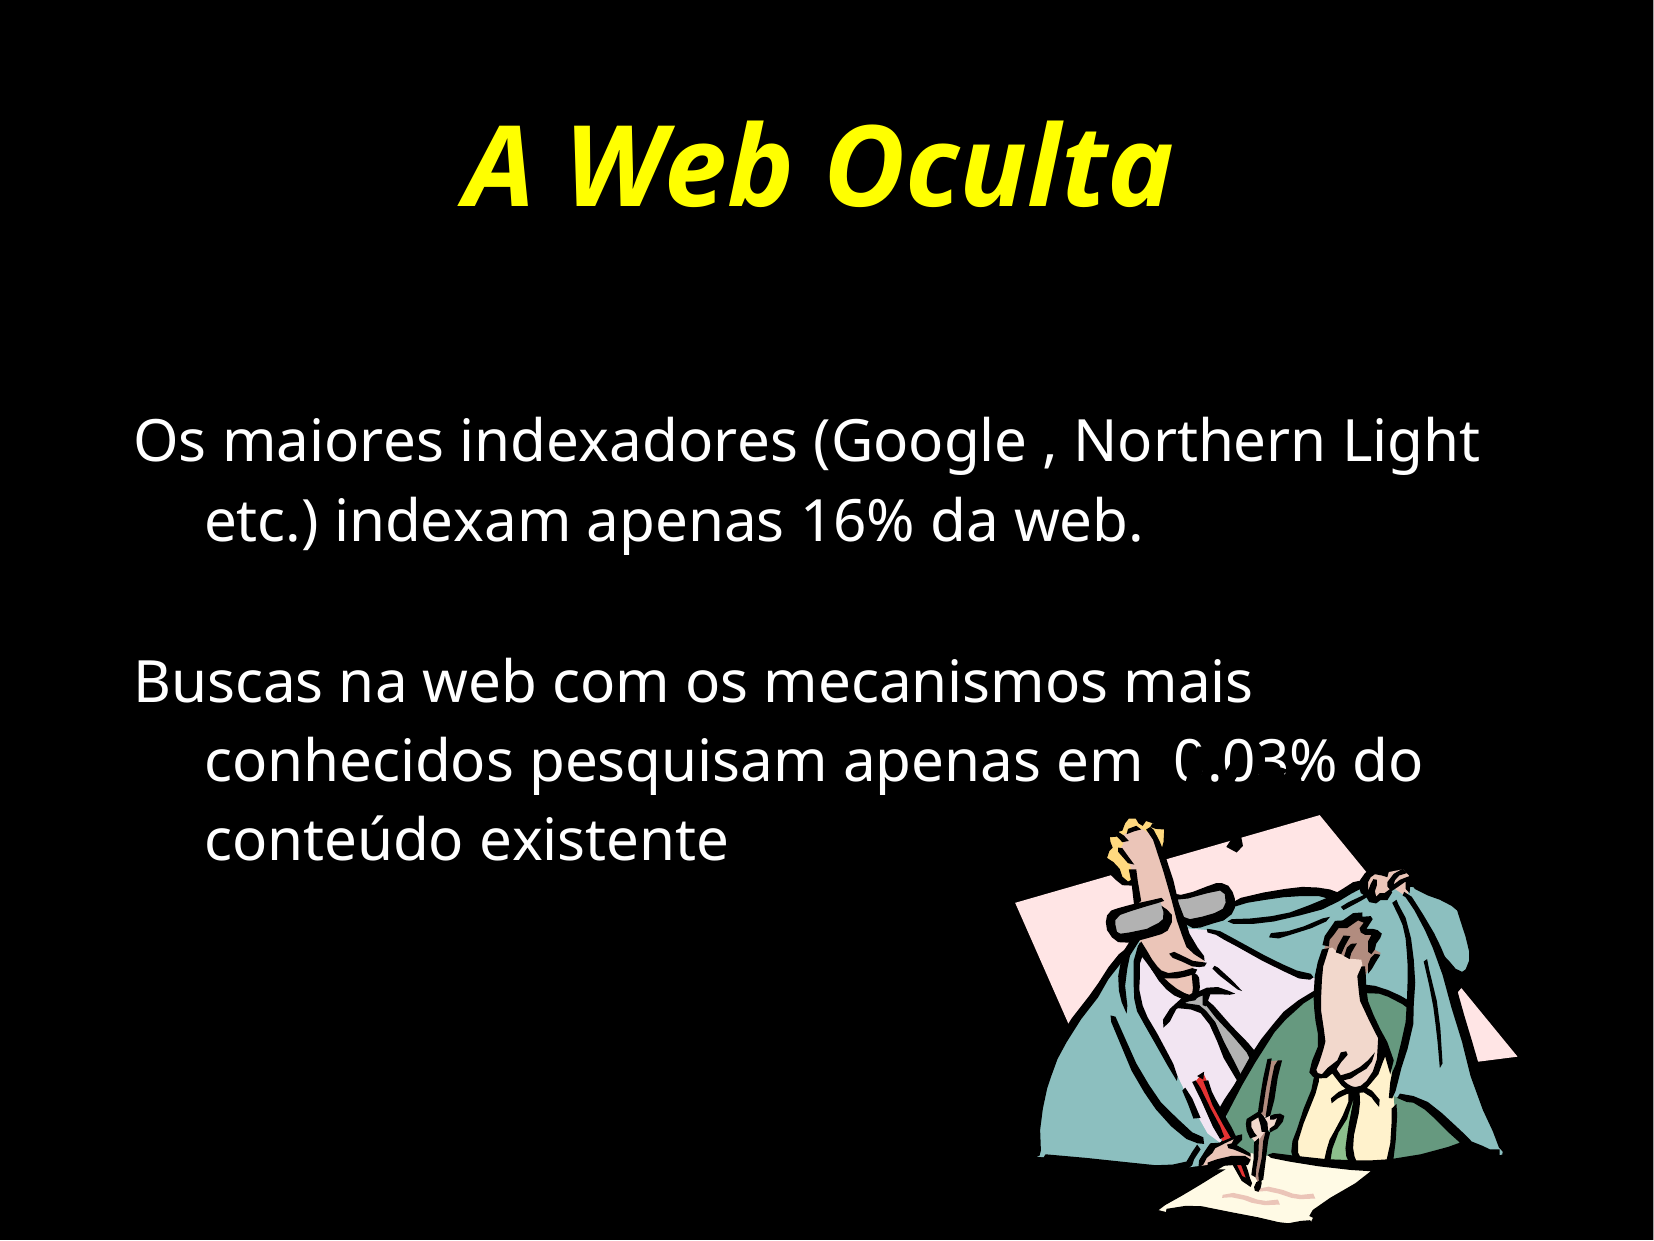

# A Web Oculta
Os maiores indexadores (Google , Northern Light etc.) indexam apenas 16% da web.
Buscas na web com os mecanismos mais conhecidos pesquisam apenas em 0.03% do conteúdo existente